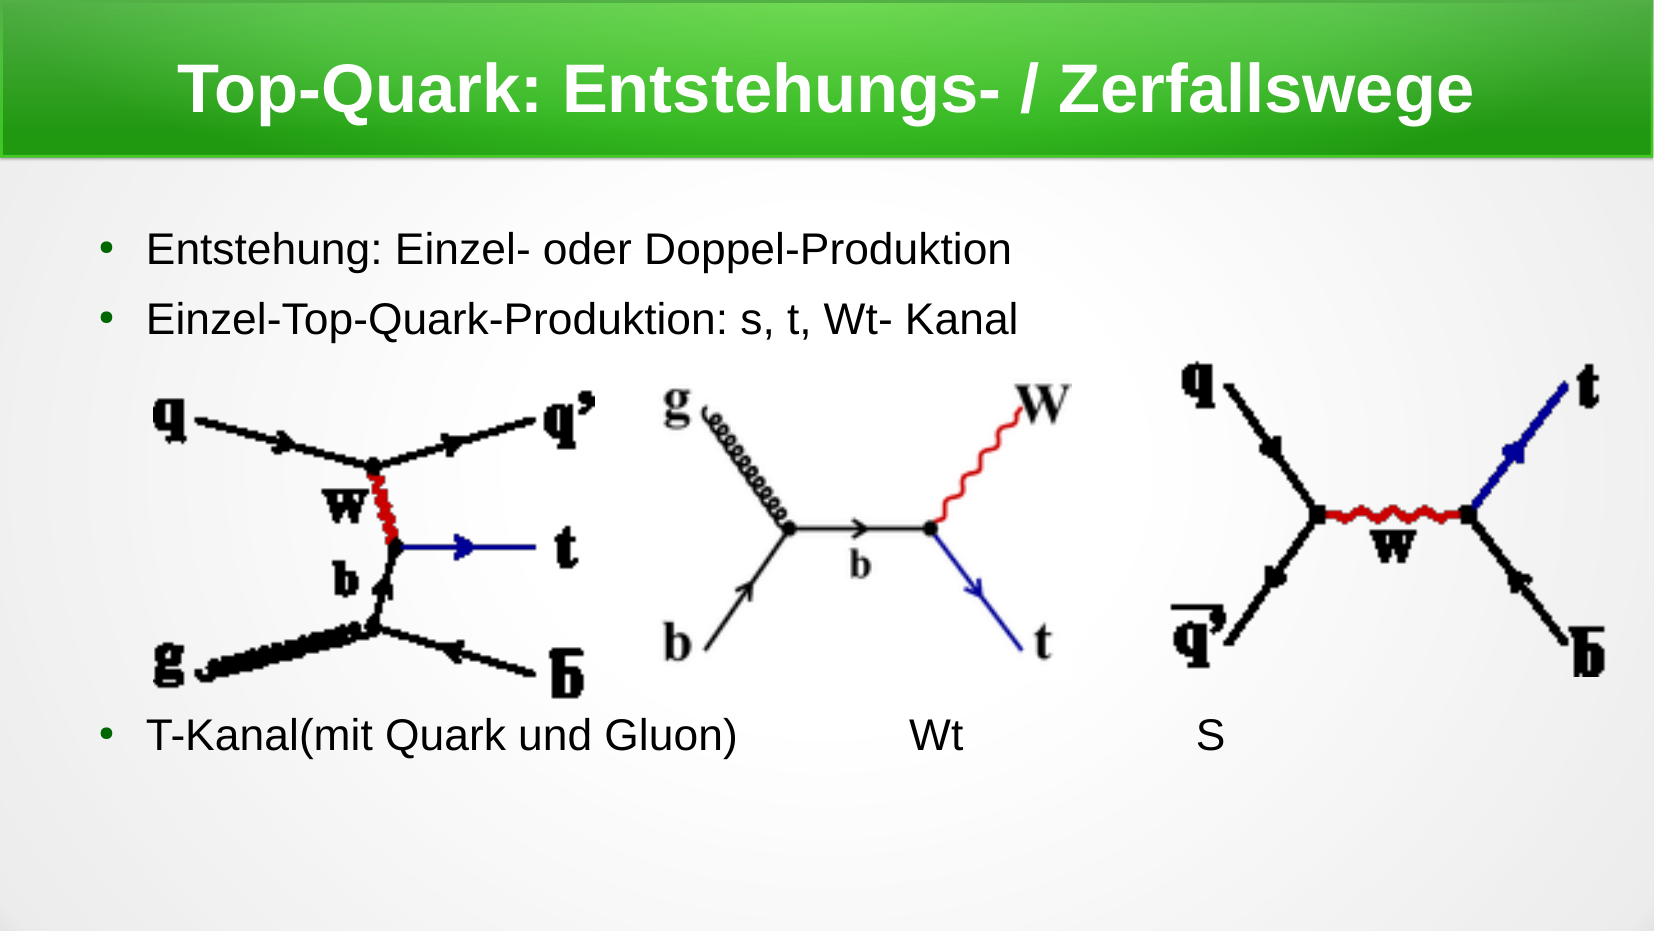

# Top-Quark: Entstehungs- / Zerfallswege
Entstehung: Einzel- oder Doppel-Produktion
Einzel-Top-Quark-Produktion: s, t, Wt- Kanal
T-Kanal(mit Quark und Gluon) Wt S